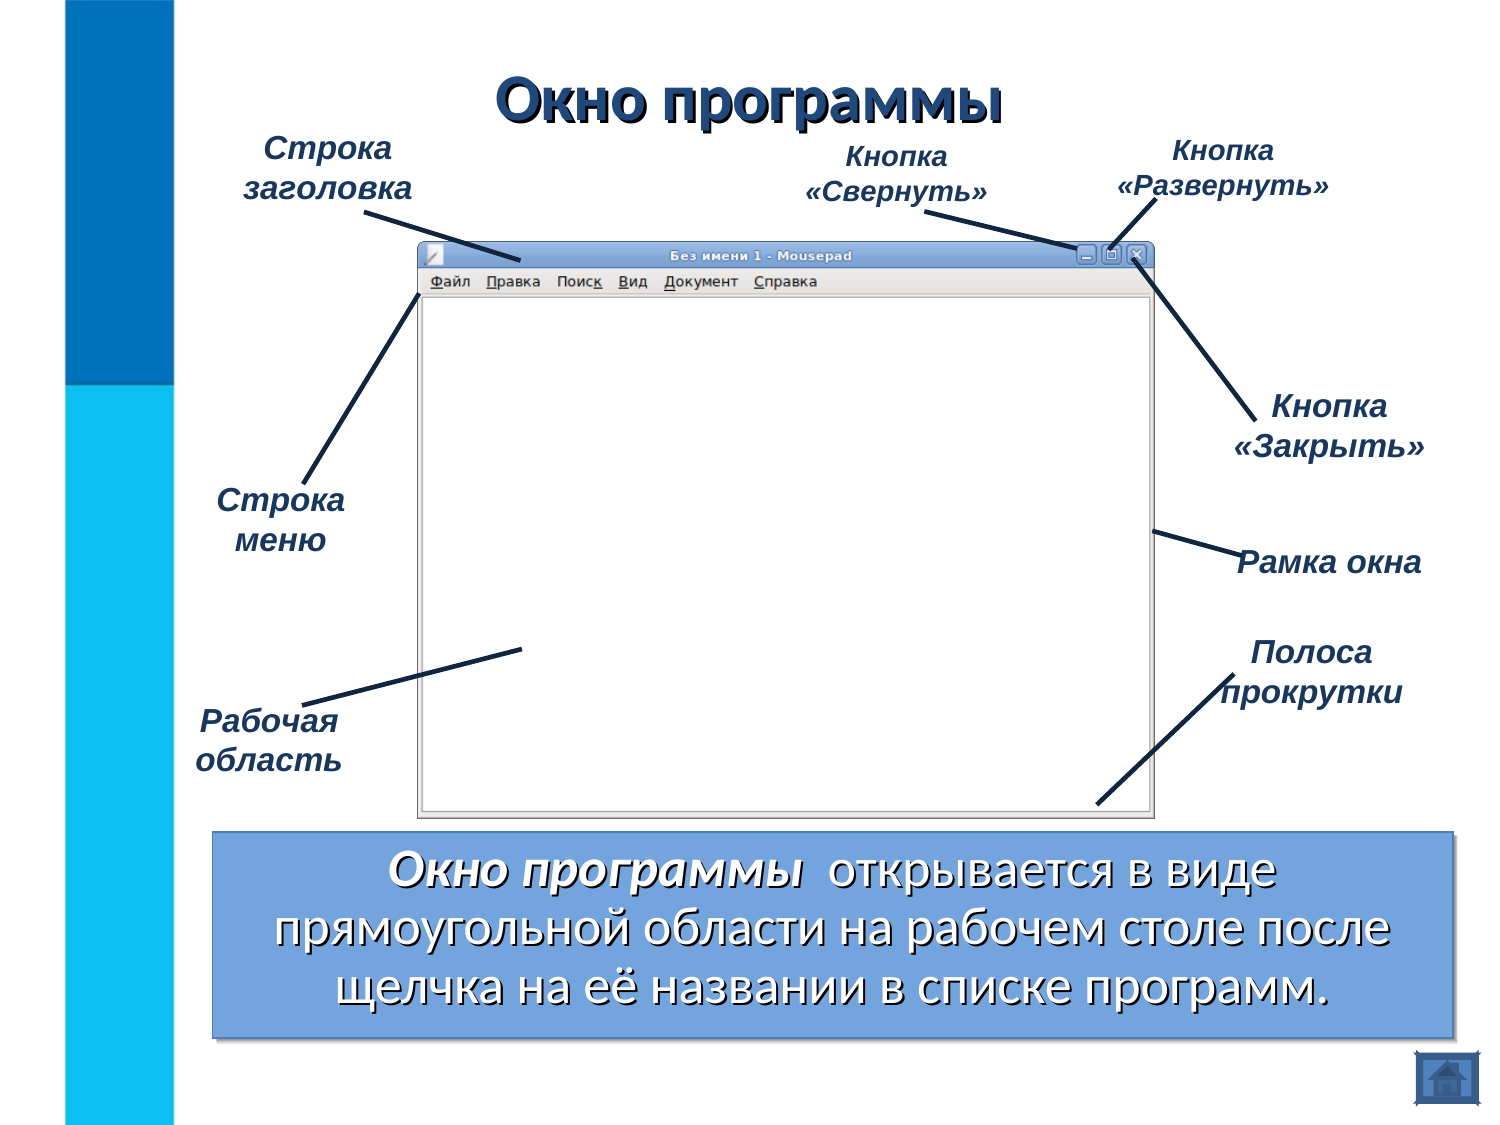

# Окно программы
Строка
заголовка
Кнопка
«Развернуть»
Кнопка
«Свернуть»
Кнопка
«Закрыть»
Строка
меню
Рамка окна
Полоса прокрутки
Рабочая область
Окно программы открывается в виде прямоугольной области на рабочем столе после щелчка на её названии в списке программ.